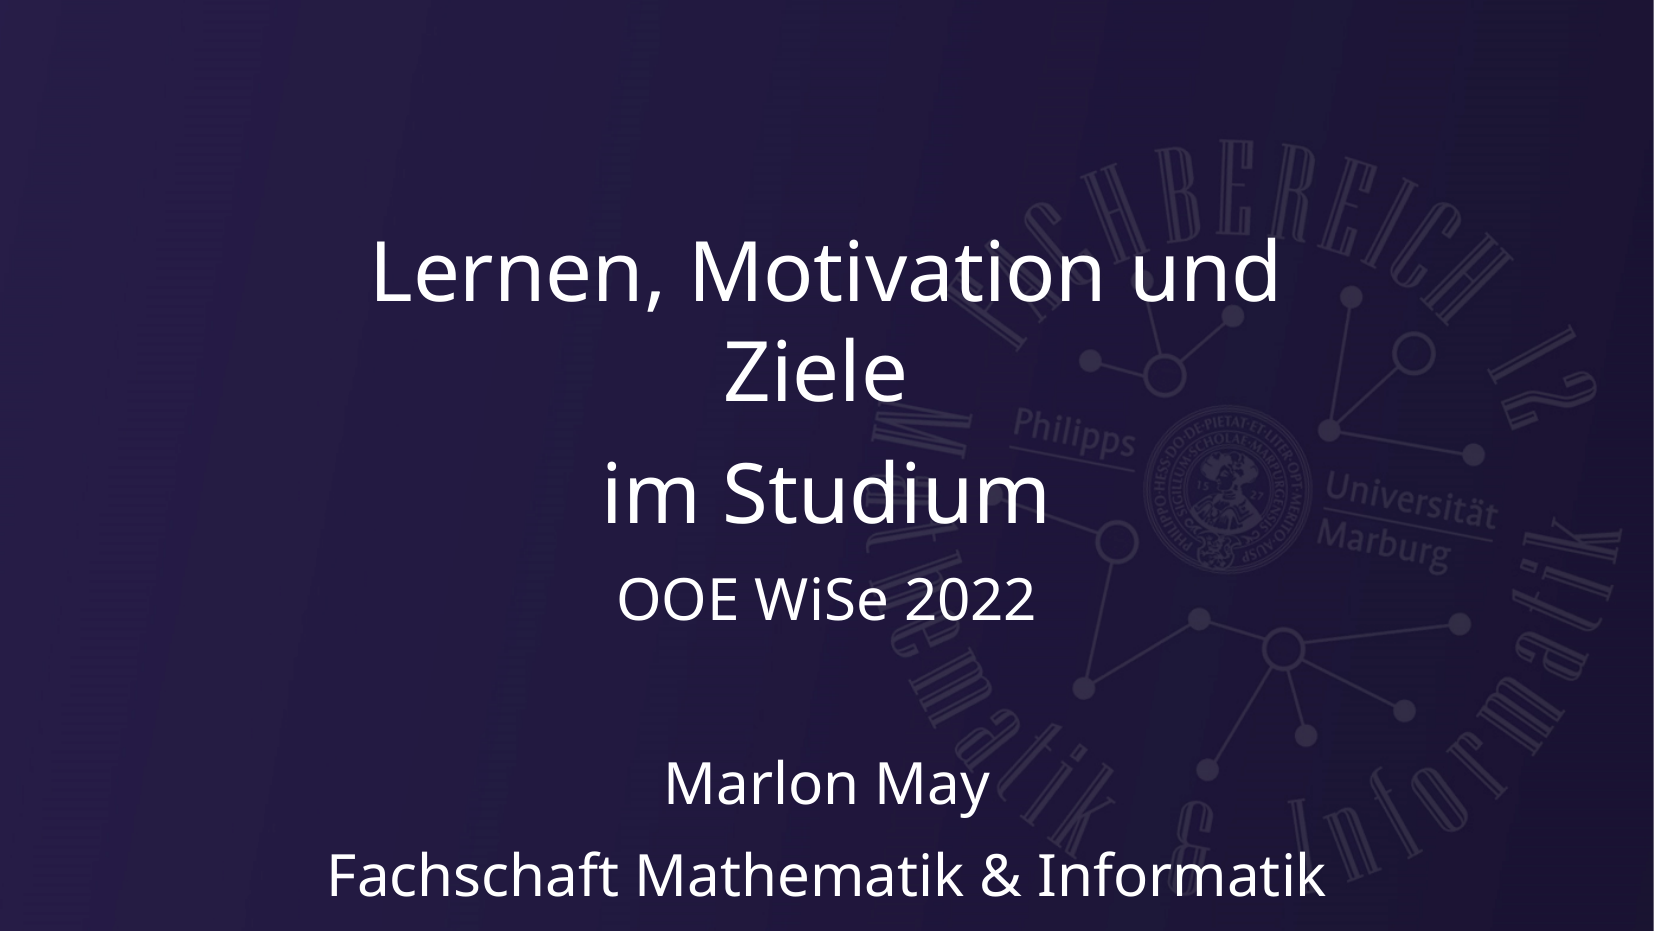

# Lernen, Motivation und Ziele
im Studium
OOE WiSe 2022
Marlon May
Fachschaft Mathematik & Informatik